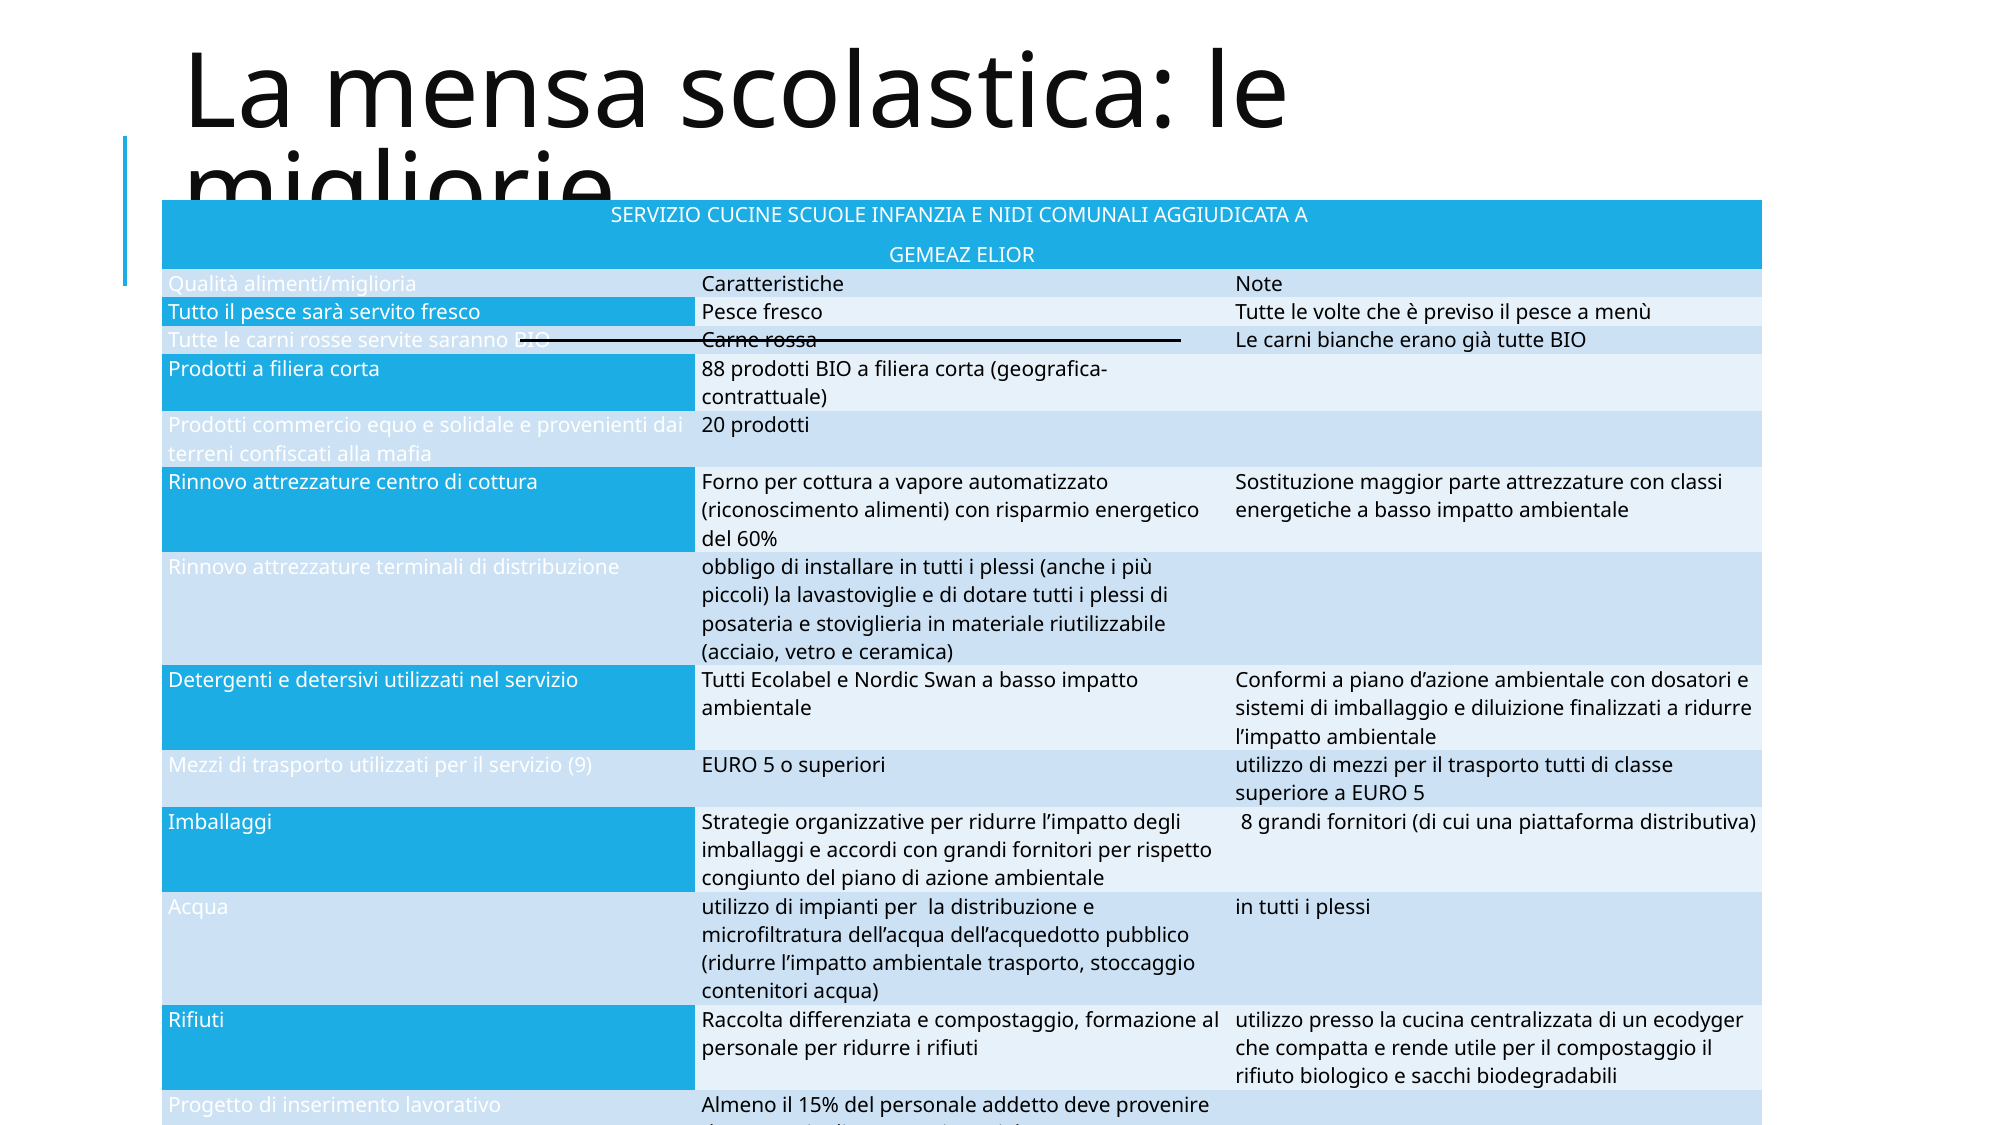

# La mensa scolastica: le migliorie
| SERVIZIO CUCINE SCUOLE INFANZIA E NIDI COMUNALI AGGIUDICATA A GEMEAZ ELIOR | | |
| --- | --- | --- |
| Qualità alimenti/miglioria | Caratteristiche | Note |
| Tutto il pesce sarà servito fresco | Pesce fresco | Tutte le volte che è previso il pesce a menù |
| Tutte le carni rosse servite saranno BIO | Carne rossa | Le carni bianche erano già tutte BIO |
| Prodotti a filiera corta | 88 prodotti BIO a filiera corta (geografica-contrattuale) | |
| Prodotti commercio equo e solidale e provenienti dai terreni confiscati alla mafia | 20 prodotti | |
| Rinnovo attrezzature centro di cottura | Forno per cottura a vapore automatizzato (riconoscimento alimenti) con risparmio energetico del 60% | Sostituzione maggior parte attrezzature con classi energetiche a basso impatto ambientale |
| Rinnovo attrezzature terminali di distribuzione | obbligo di installare in tutti i plessi (anche i più piccoli) la lavastoviglie e di dotare tutti i plessi di posateria e stoviglieria in materiale riutilizzabile (acciaio, vetro e ceramica) | |
| Detergenti e detersivi utilizzati nel servizio | Tutti Ecolabel e Nordic Swan a basso impatto ambientale | Conformi a piano d’azione ambientale con dosatori e sistemi di imballaggio e diluizione finalizzati a ridurre l’impatto ambientale |
| Mezzi di trasporto utilizzati per il servizio (9) | EURO 5 o superiori | utilizzo di mezzi per il trasporto tutti di classe superiore a EURO 5 |
| Imballaggi | Strategie organizzative per ridurre l’impatto degli imballaggi e accordi con grandi fornitori per rispetto congiunto del piano di azione ambientale | 8 grandi fornitori (di cui una piattaforma distributiva) |
| Acqua | utilizzo di impianti per la distribuzione e microfiltratura dell’acqua dell’acquedotto pubblico (ridurre l’impatto ambientale trasporto, stoccaggio contenitori acqua) | in tutti i plessi |
| Rifiuti | Raccolta differenziata e compostaggio, formazione al personale per ridurre i rifiuti | utilizzo presso la cucina centralizzata di un ecodyger che compatta e rende utile per il compostaggio il rifiuto biologico e sacchi biodegradabili |
| Progetto di inserimento lavorativo | Almeno il 15% del personale addetto deve provenire da categorie di svantaggio sociale | |
| Portale web | Istituzione di un portale web dedicato, mediante il quale i genitori possono conoscere menù, caratteristiche organolettiche degli alimenti, news, ricette e trasmettere istanza e segnalazioni | |
| Percorsi di educazione alimentare | 10 interventi educativi all’anno | Dieta mediterranea, comportamenti alimentari |